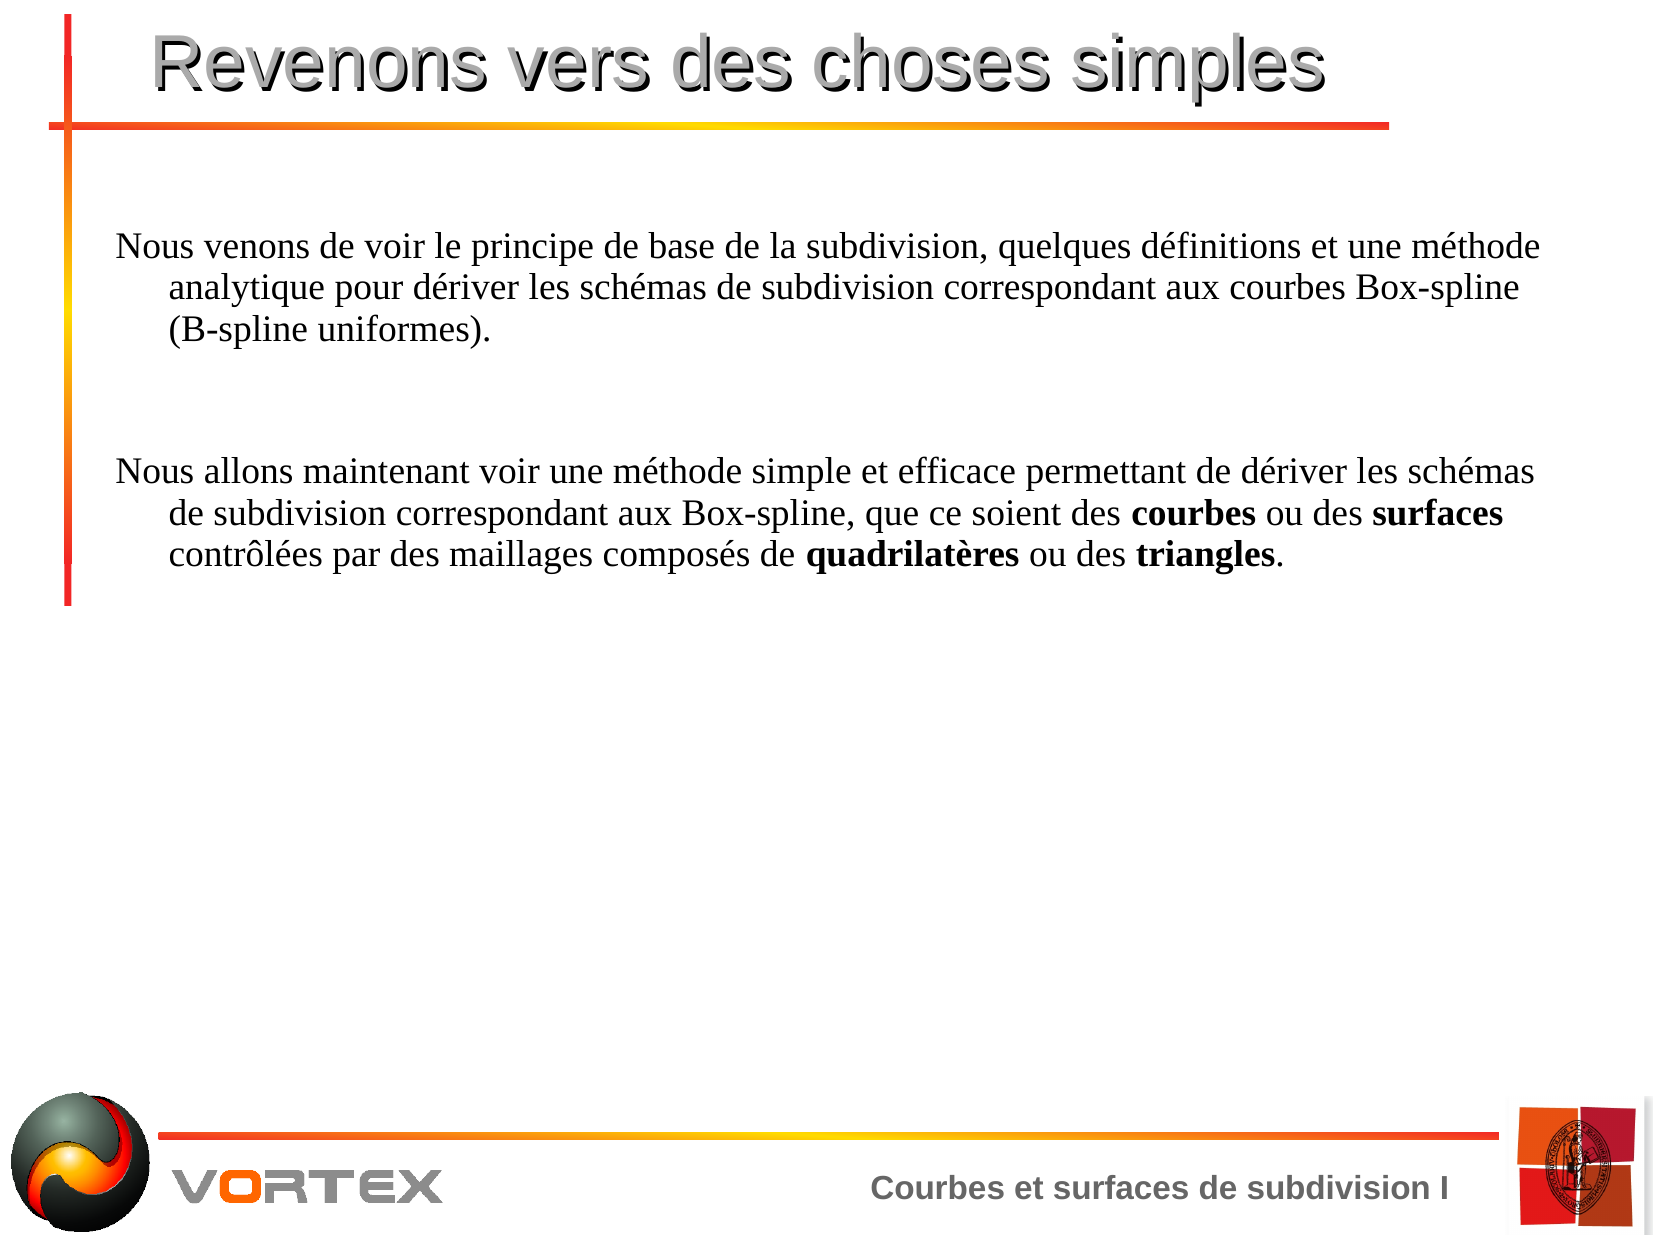

# Revenons vers des choses simples
Nous venons de voir le principe de base de la subdivision, quelques définitions et une méthode analytique pour dériver les schémas de subdivision correspondant aux courbes Box-spline (B-spline uniformes).
Nous allons maintenant voir une méthode simple et efficace permettant de dériver les schémas de subdivision correspondant aux Box-spline, que ce soient des courbes ou des surfaces contrôlées par des maillages composés de quadrilatères ou des triangles.